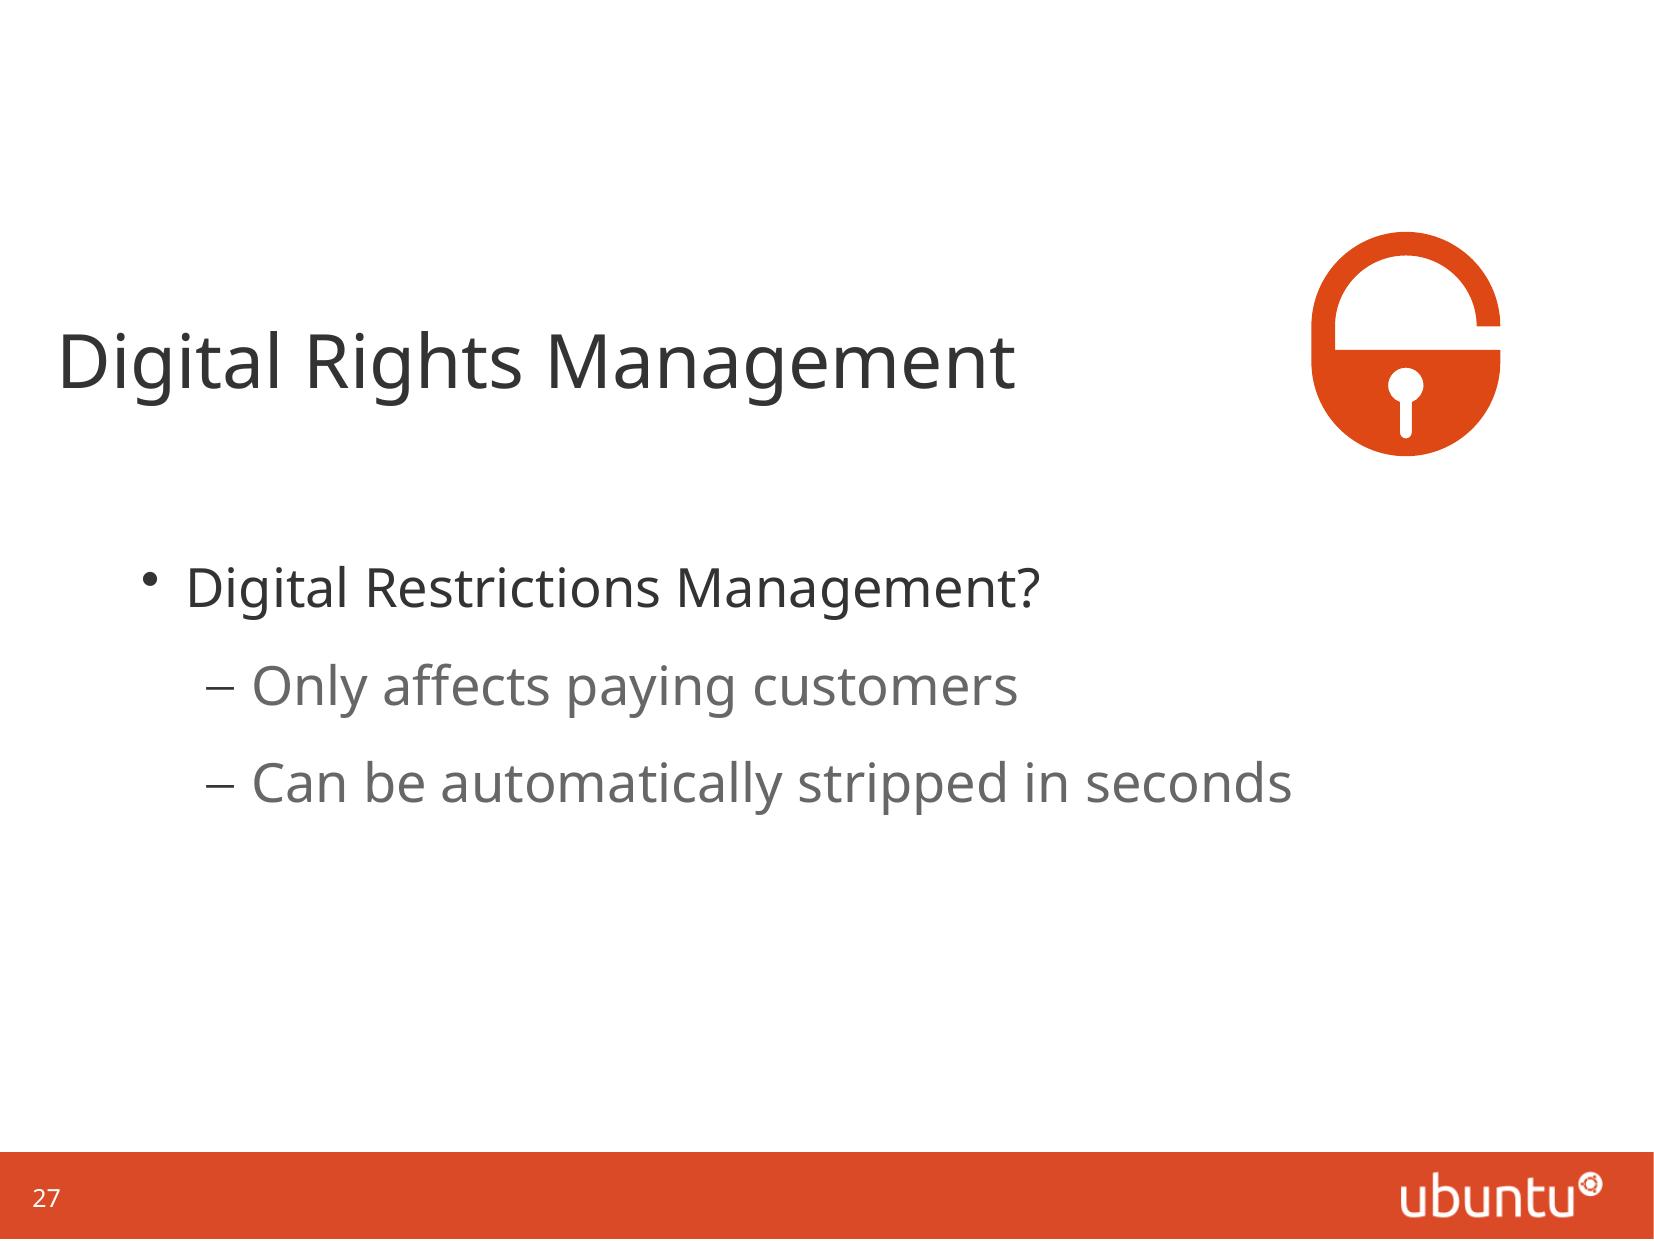

# Digital Rights Management
Digital Restrictions Management?
Only affects paying customers
Can be automatically stripped in seconds